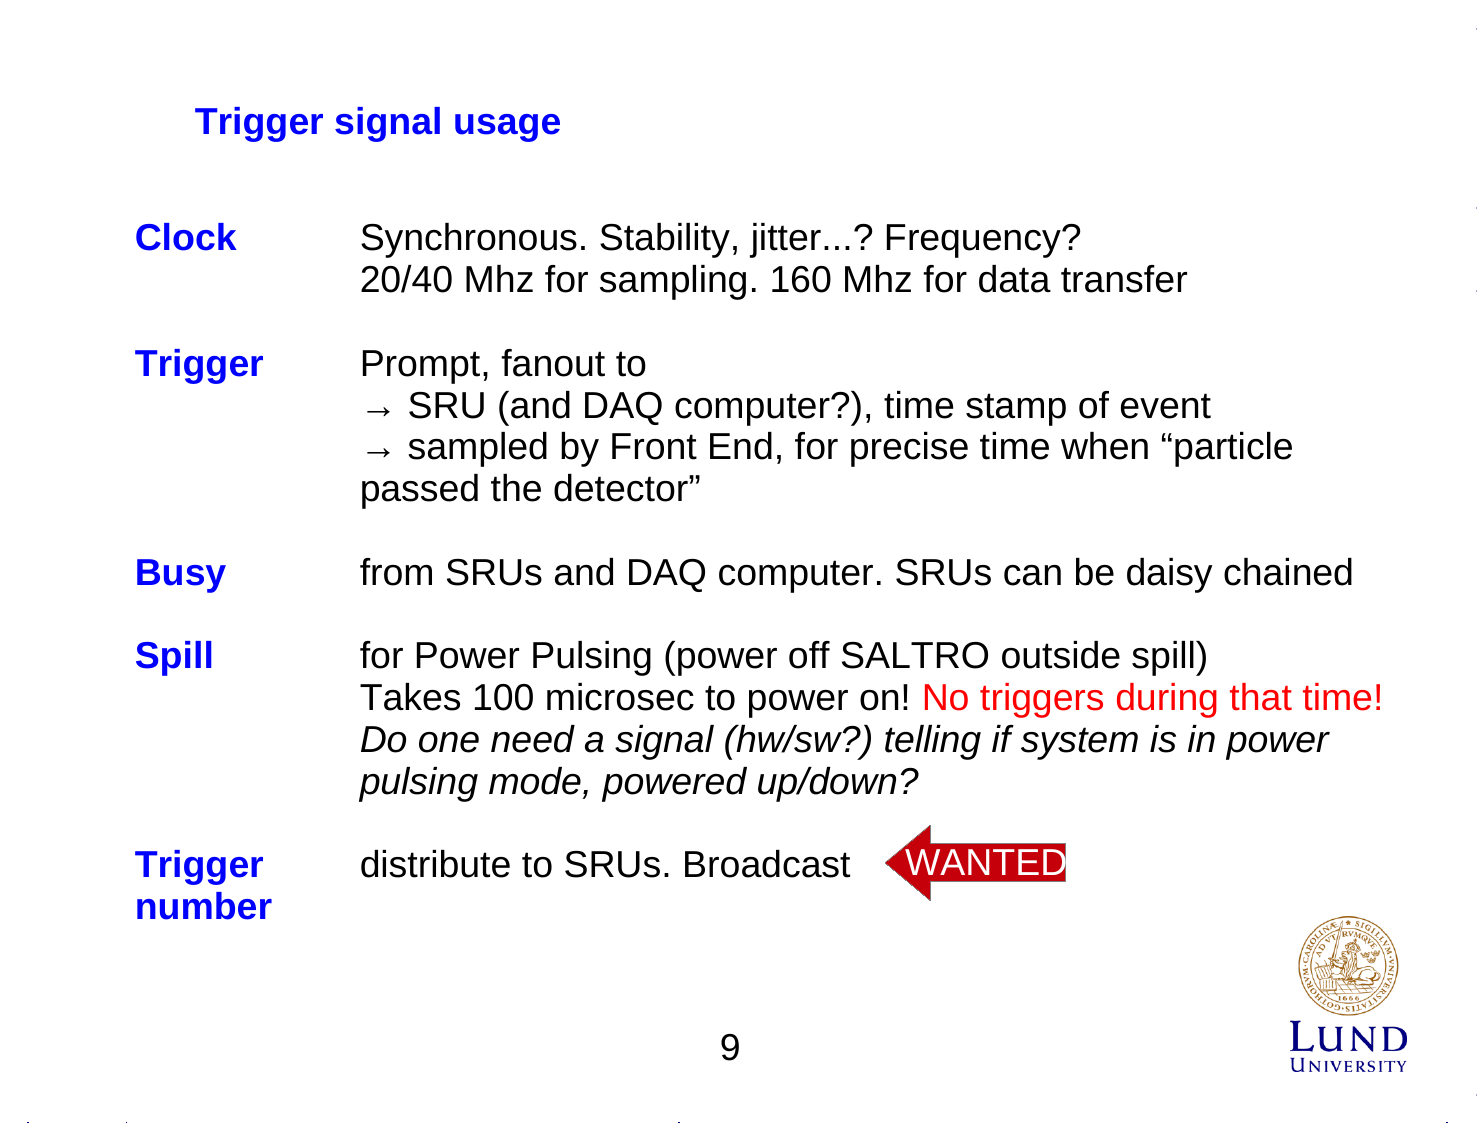

Trigger signal usage
Clock		Synchronous. Stability, jitter...? Frequency?
			20/40 Mhz for sampling. 160 Mhz for data transfer
Trigger		Prompt, fanout to
			→ SRU (and DAQ computer?), time stamp of event
			→ sampled by Front End, for precise time when “particle 					passed the detector”
Busy		from SRUs and DAQ computer. SRUs can be daisy chained
Spill		for Power Pulsing (power off SALTRO outside spill)
			Takes 100 microsec to power on! No triggers during that time!
			Do one need a signal (hw/sw?) telling if system is in power 				pulsing mode, powered up/down?
Trigger		distribute to SRUs. Broadcast
number
WANTED
9